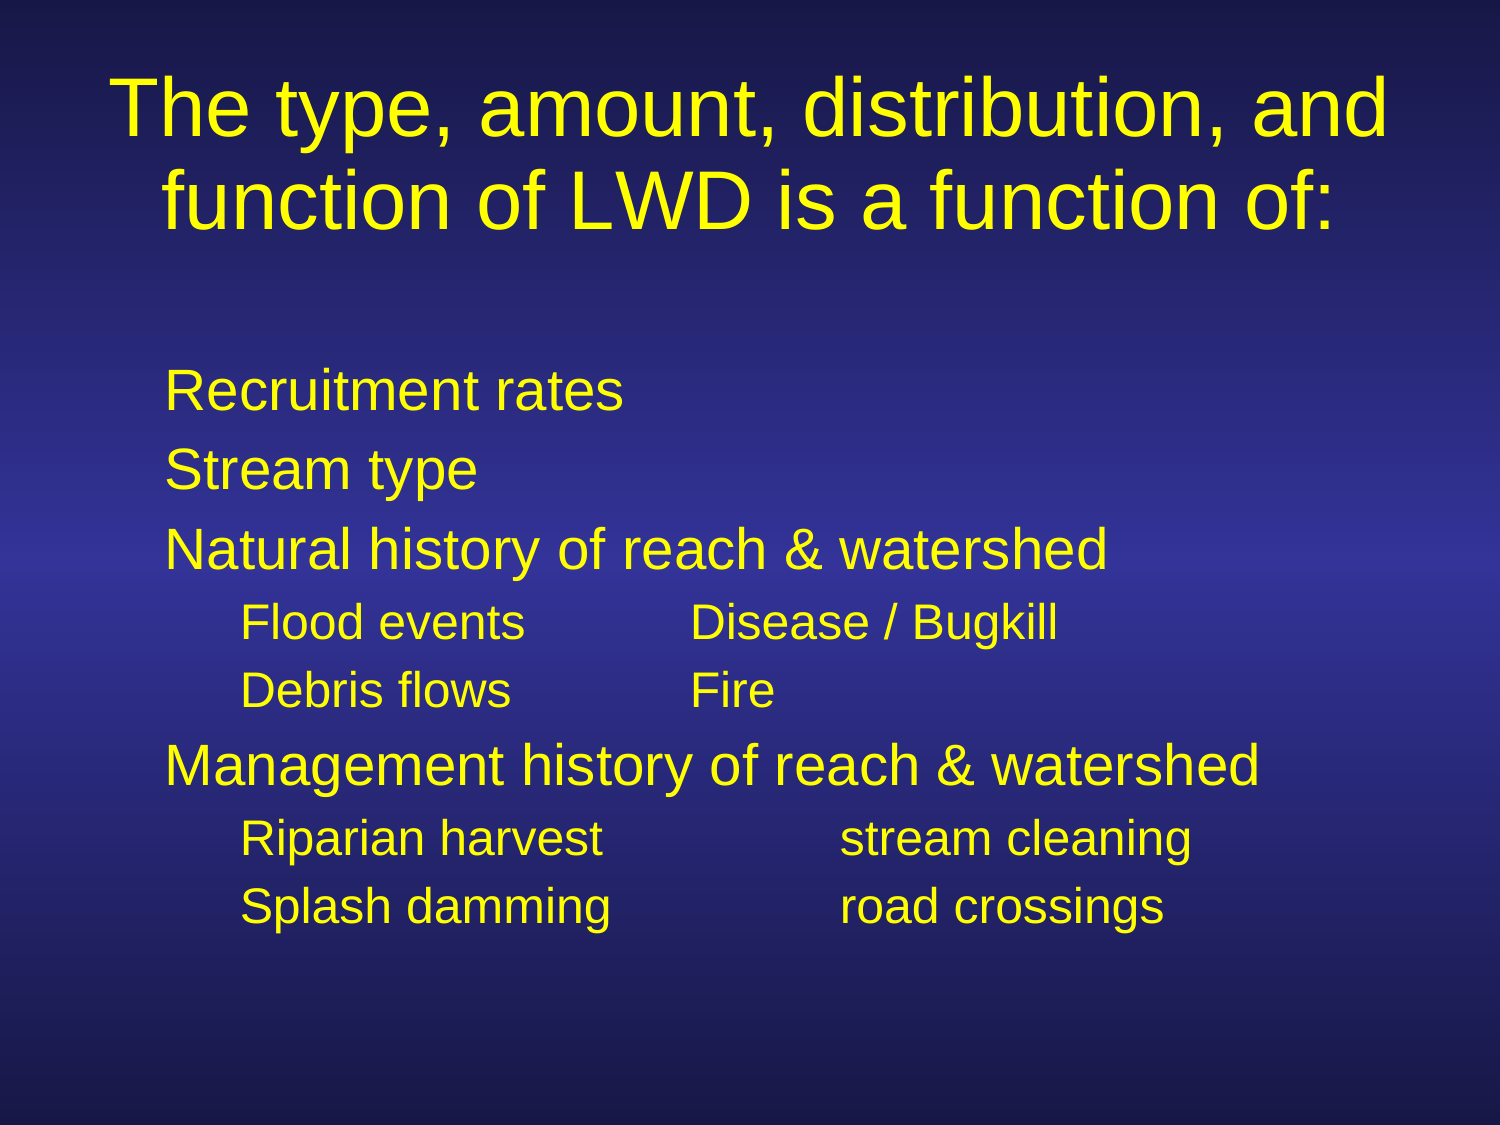

# The type, amount, distribution, and function of LWD is a function of:
Recruitment rates
Stream type
Natural history of reach & watershed
Flood events		Disease / Bugkill
Debris flows		Fire
Management history of reach & watershed
Riparian harvest		stream cleaning
Splash damming		road crossings